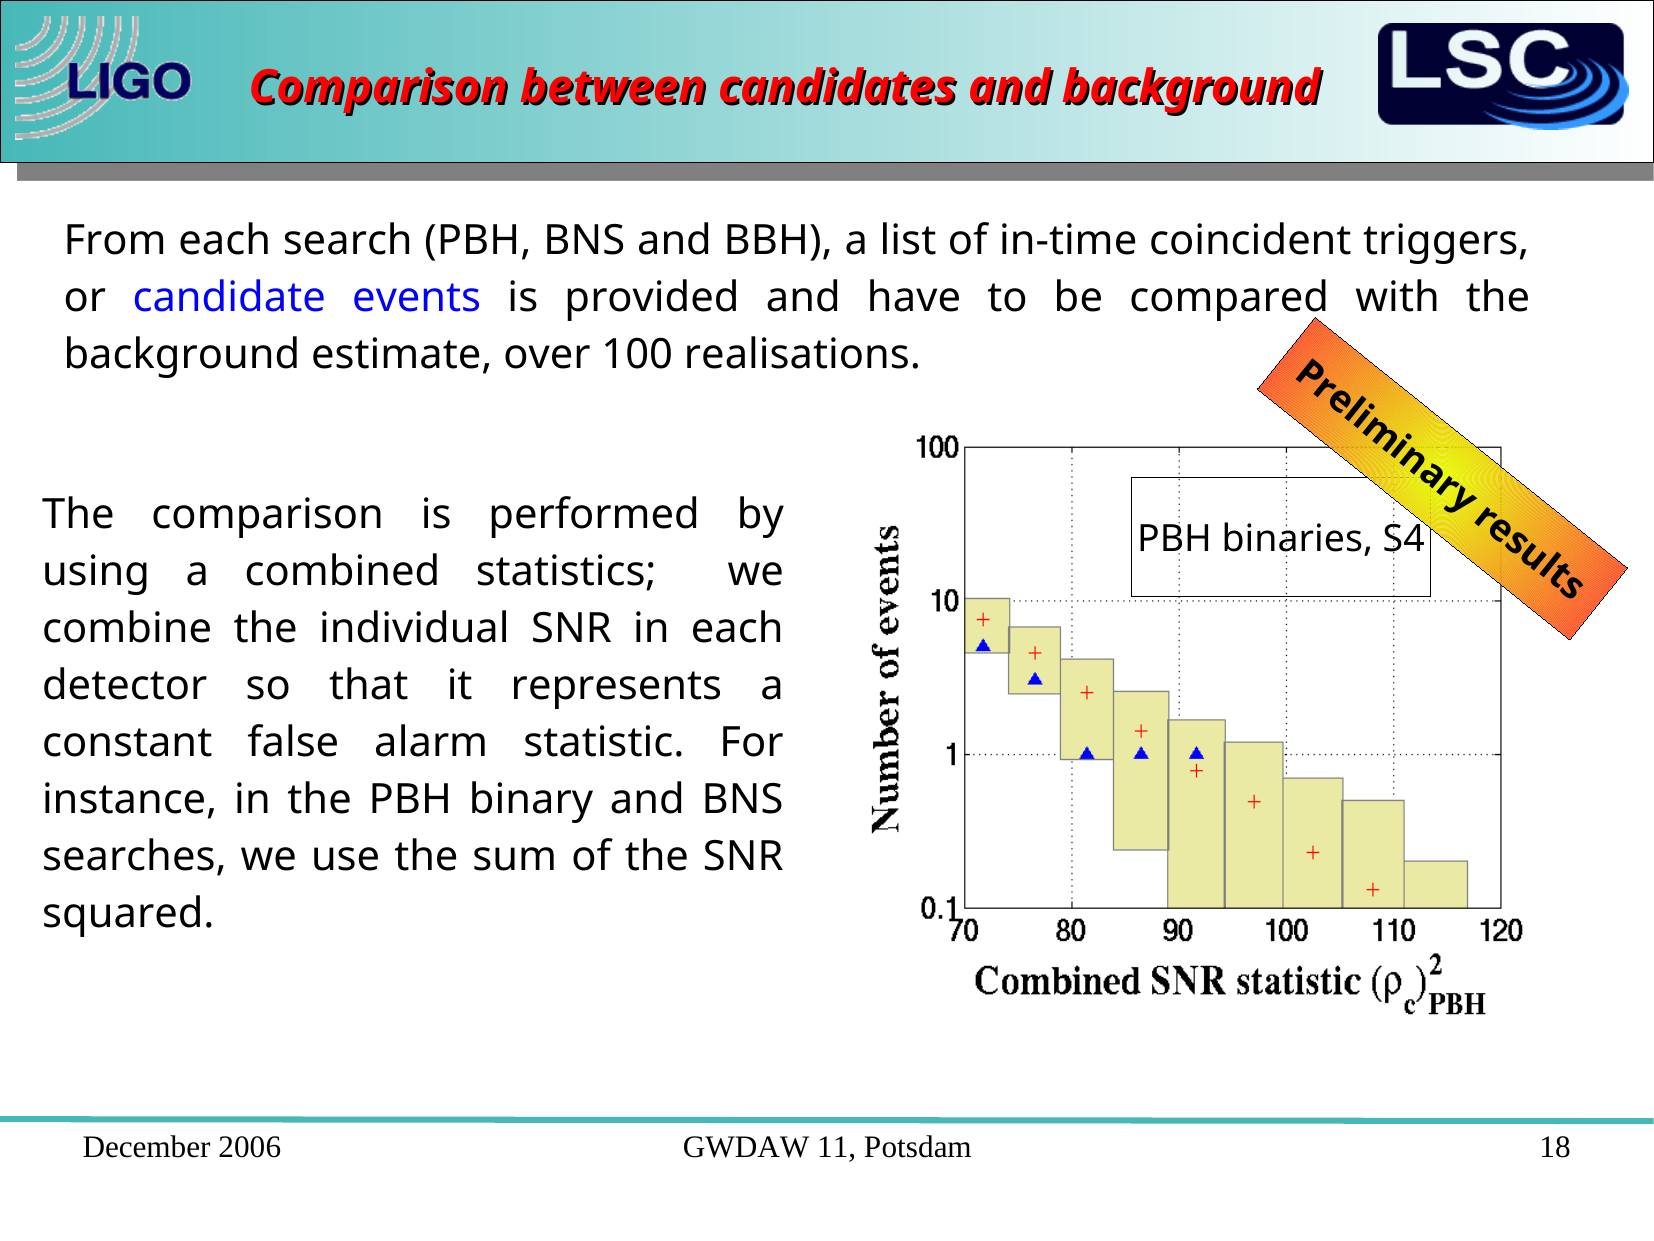

Comparison between candidates and background
From each search (PBH, BNS and BBH), a list of in-time coincident triggers, or candidate events is provided and have to be compared with the background estimate, over 100 realisations.
Preliminary results
The comparison is performed by using a combined statistics; we combine the individual SNR in each detector so that it represents a constant false alarm statistic. For instance, in the PBH binary and BNS searches, we use the sum of the SNR squared.
PBH binaries, S4
18